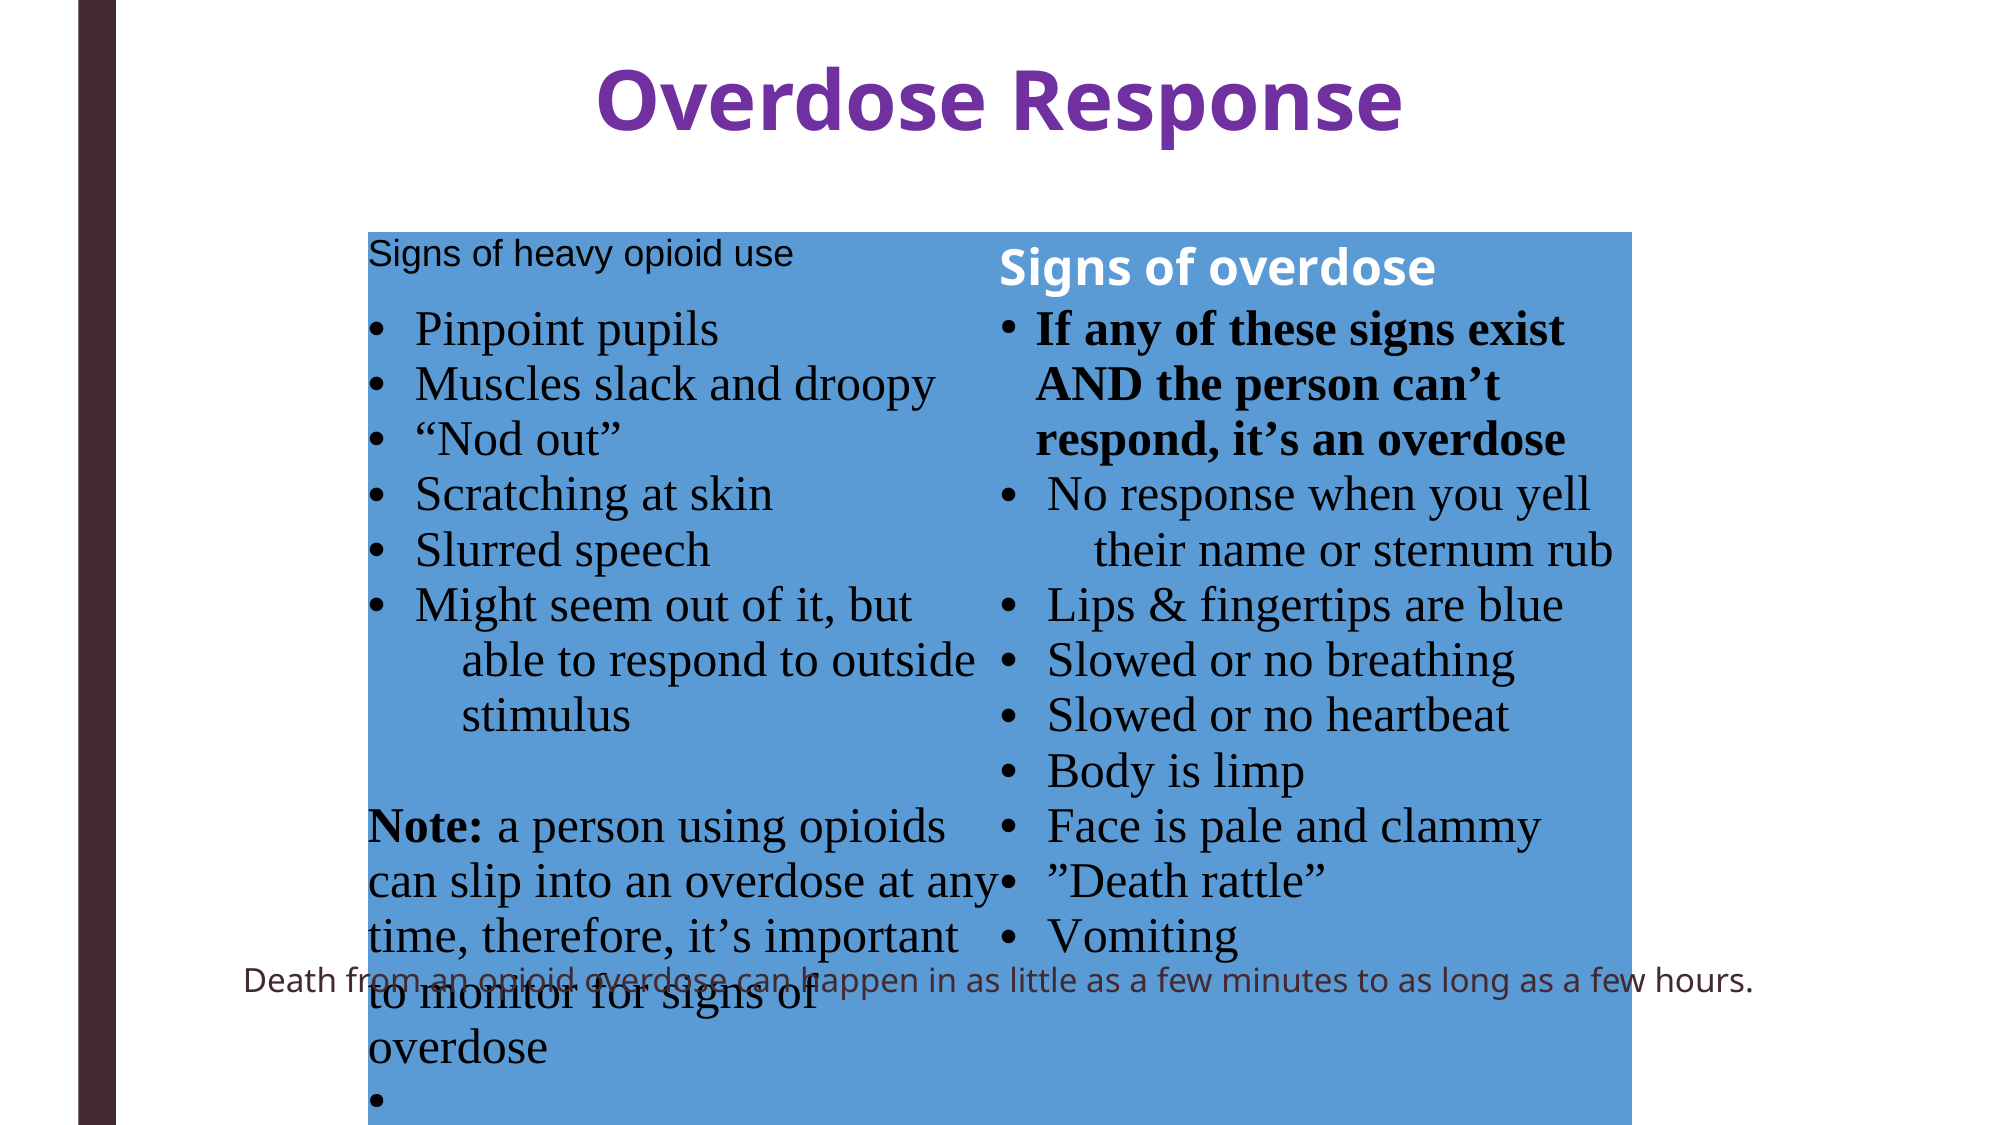

# Overdose Response
| Signs of heavy opioid use | Signs of overdose |
| --- | --- |
| Pinpoint pupils Muscles slack and droopy “Nod out” Scratching at skin Slurred speech Might seem out of it, but able to respond to outside stimulus Note: a person using opioids can slip into an overdose at any time, therefore, it’s important to monitor for signs of overdose | If any of these signs exist AND the person can’t respond, it’s an overdose No response when you yell their name or sternum rub Lips & fingertips are blue Slowed or no breathing Slowed or no heartbeat Body is limp Face is pale and clammy ”Death rattle” Vomiting |
Death from an opioid overdose can happen in as little as a few minutes to as long as a few hours.